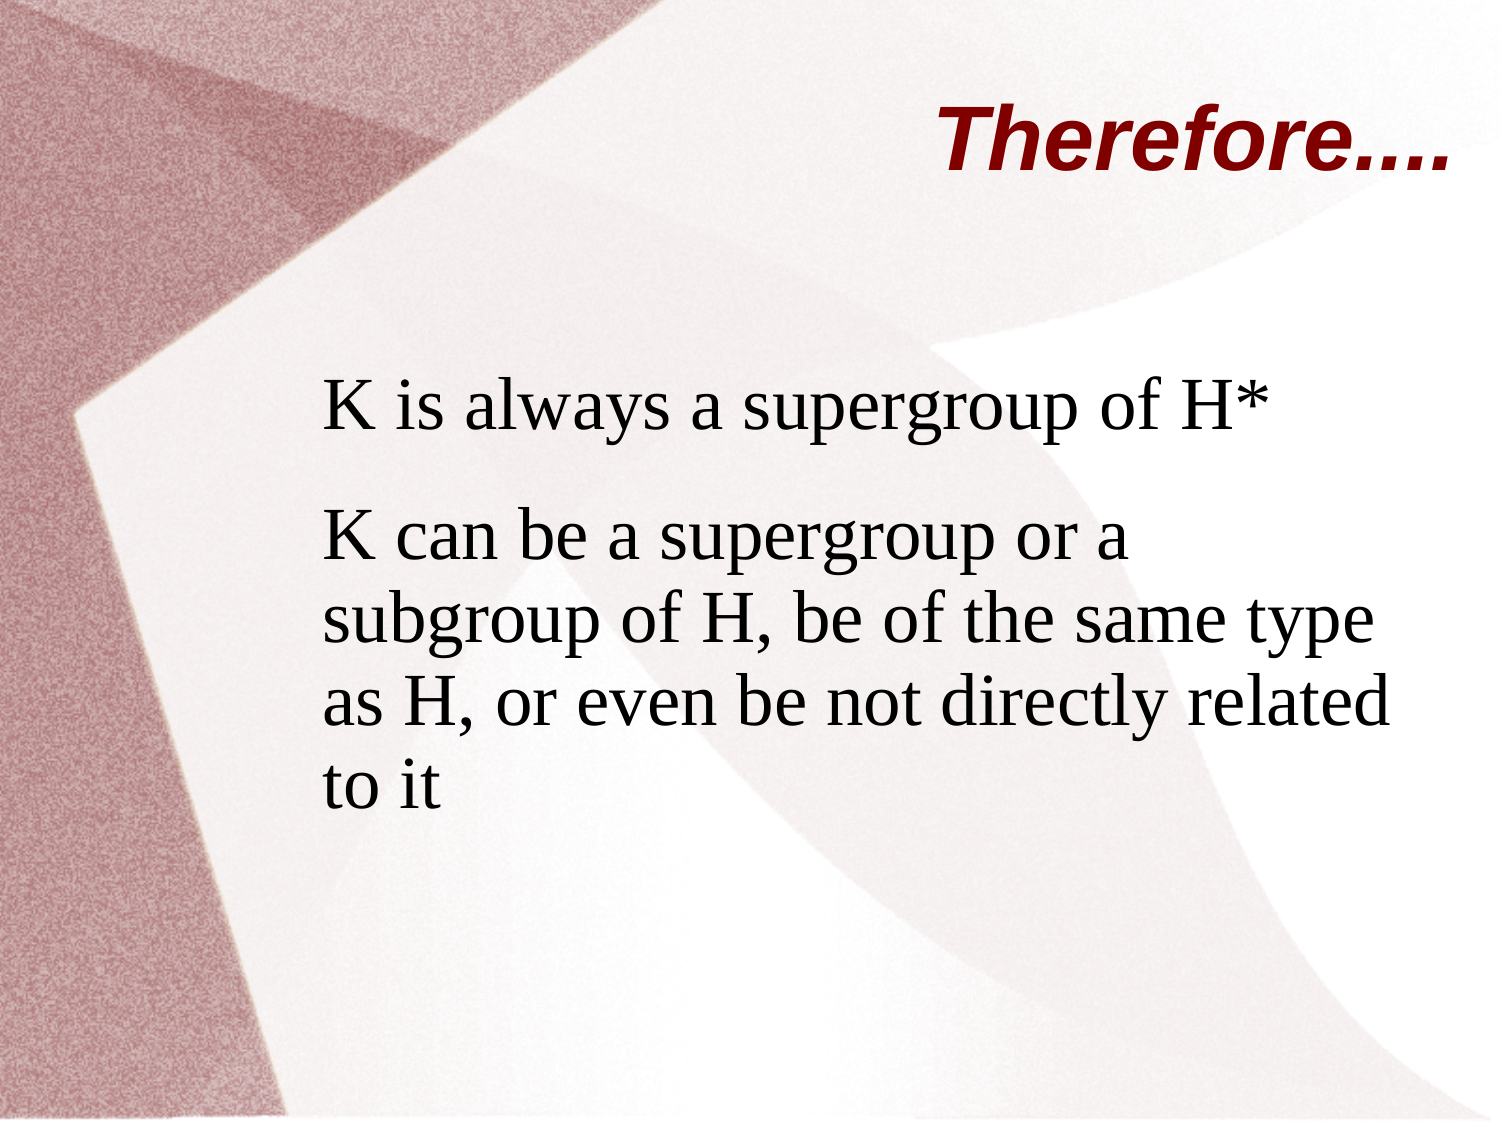

# Therefore....
K is always a supergroup of H*
K can be a supergroup or a subgroup of H, be of the same type as H, or even be not directly related to it